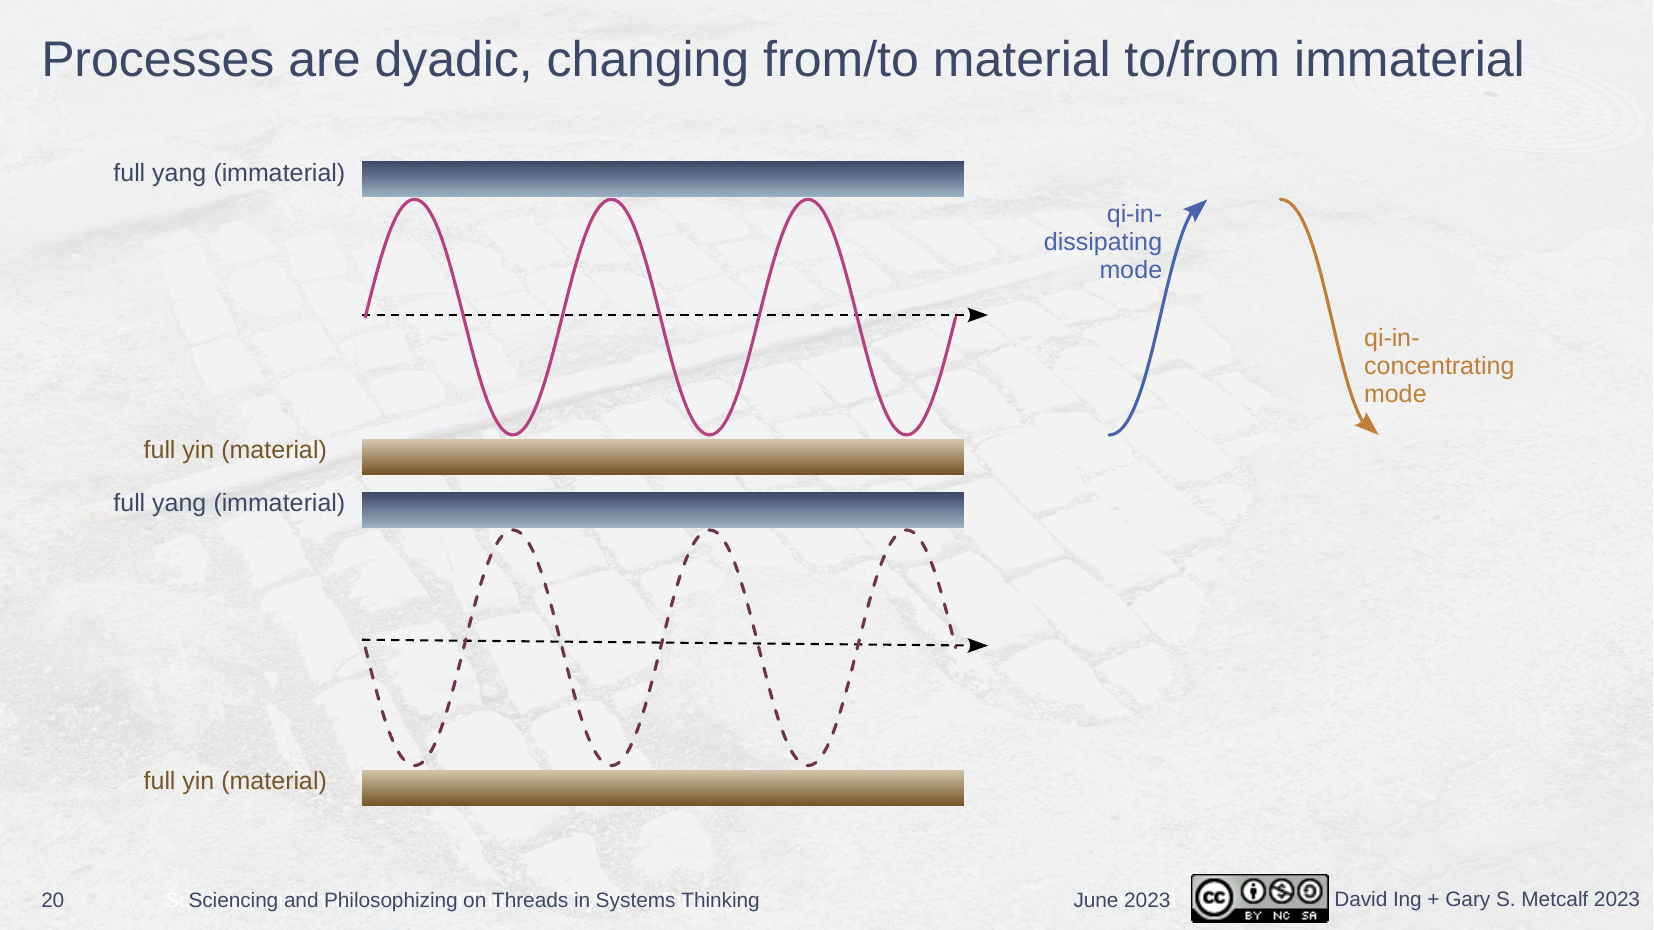

# Processes are dyadic, changing from/to material to/from immaterial
full yang (immaterial)
qi-in-
dissipating mode
qi-in-
concentrating mode
full yin (material)
full yang (immaterial)
full yin (material)
Sciencing and Philosophizing on Threads in Systems Thinking
June 2023